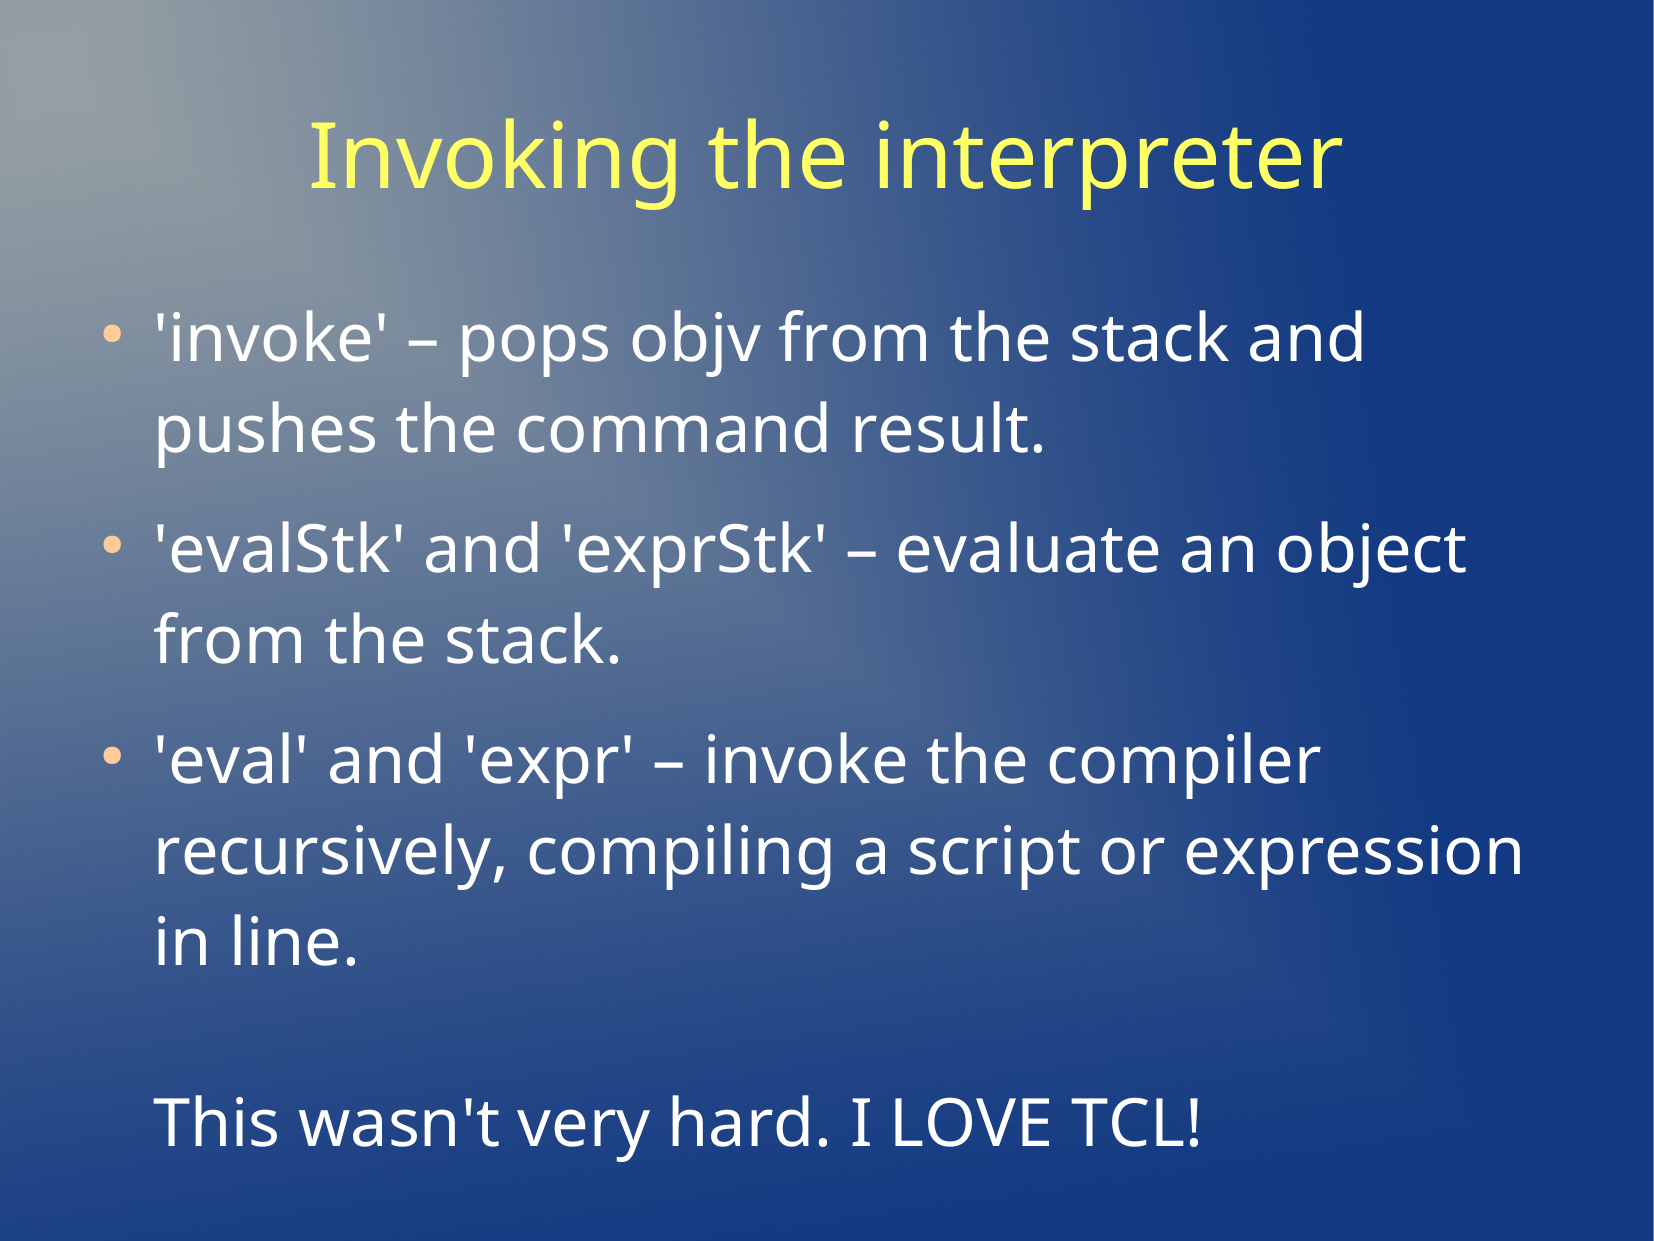

# Invoking the interpreter
'invoke' – pops objv from the stack and pushes the command result.
'evalStk' and 'exprStk' – evaluate an object from the stack.
'eval' and 'expr' – invoke the compiler recursively, compiling a script or expression in line.
This wasn't very hard. I LOVE TCL!